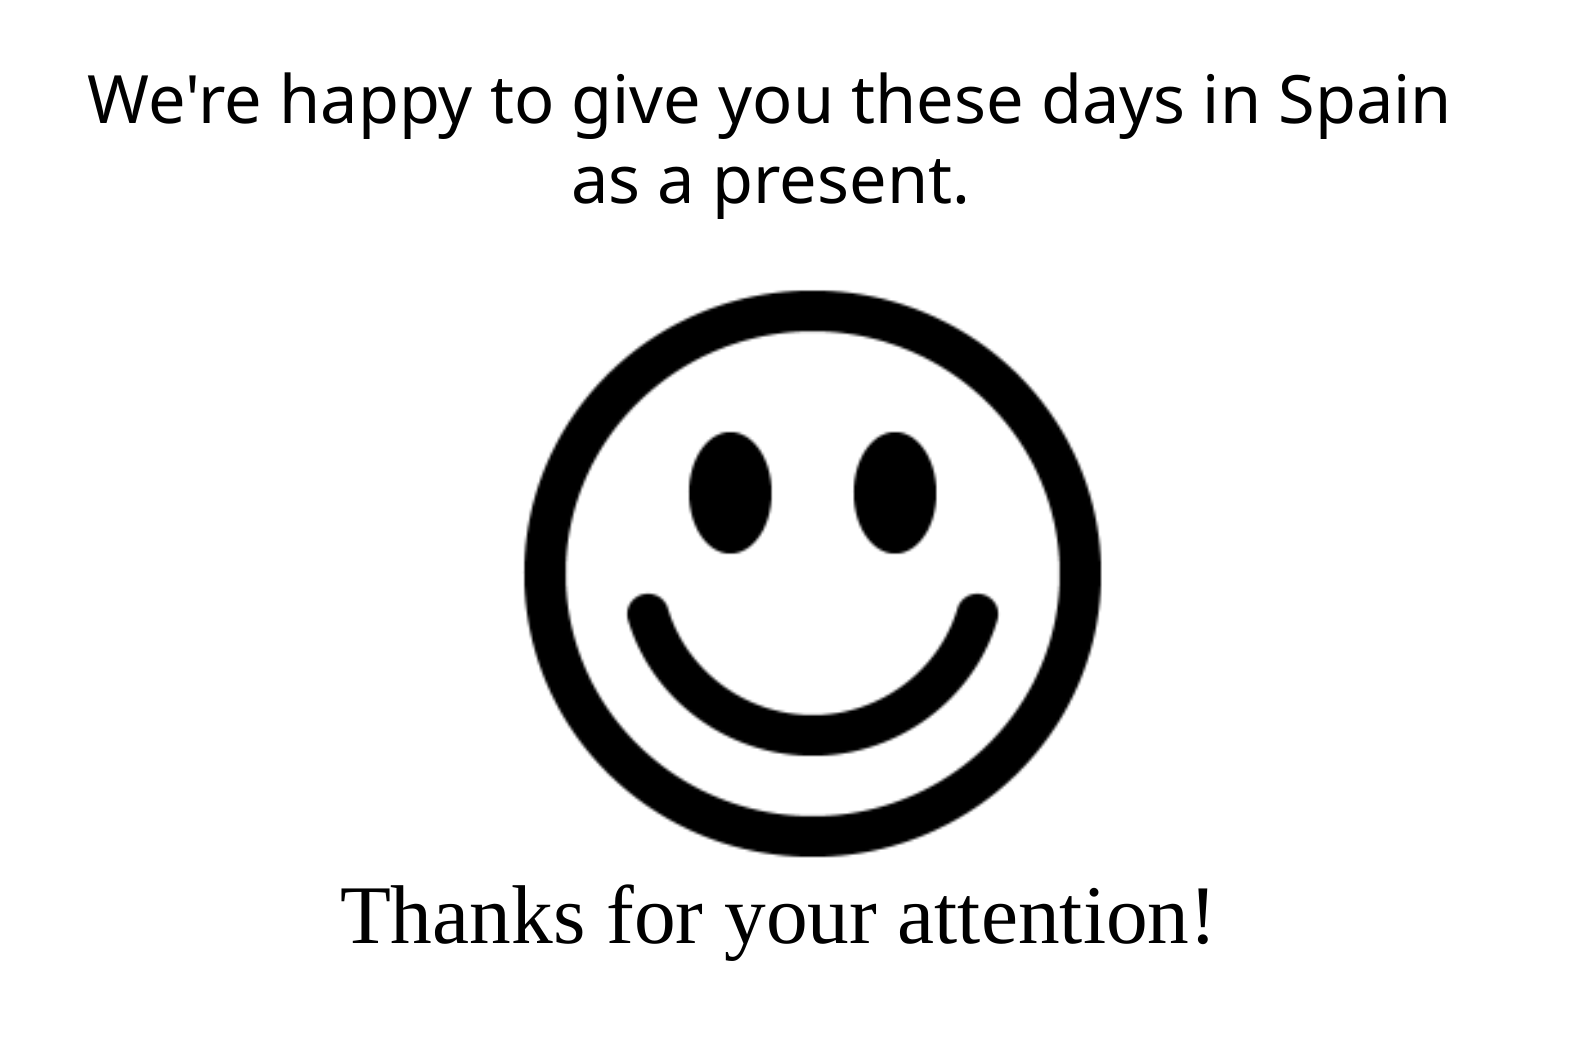

# We're happy to give you these days in Spain as a present.
Thanks for your attention!